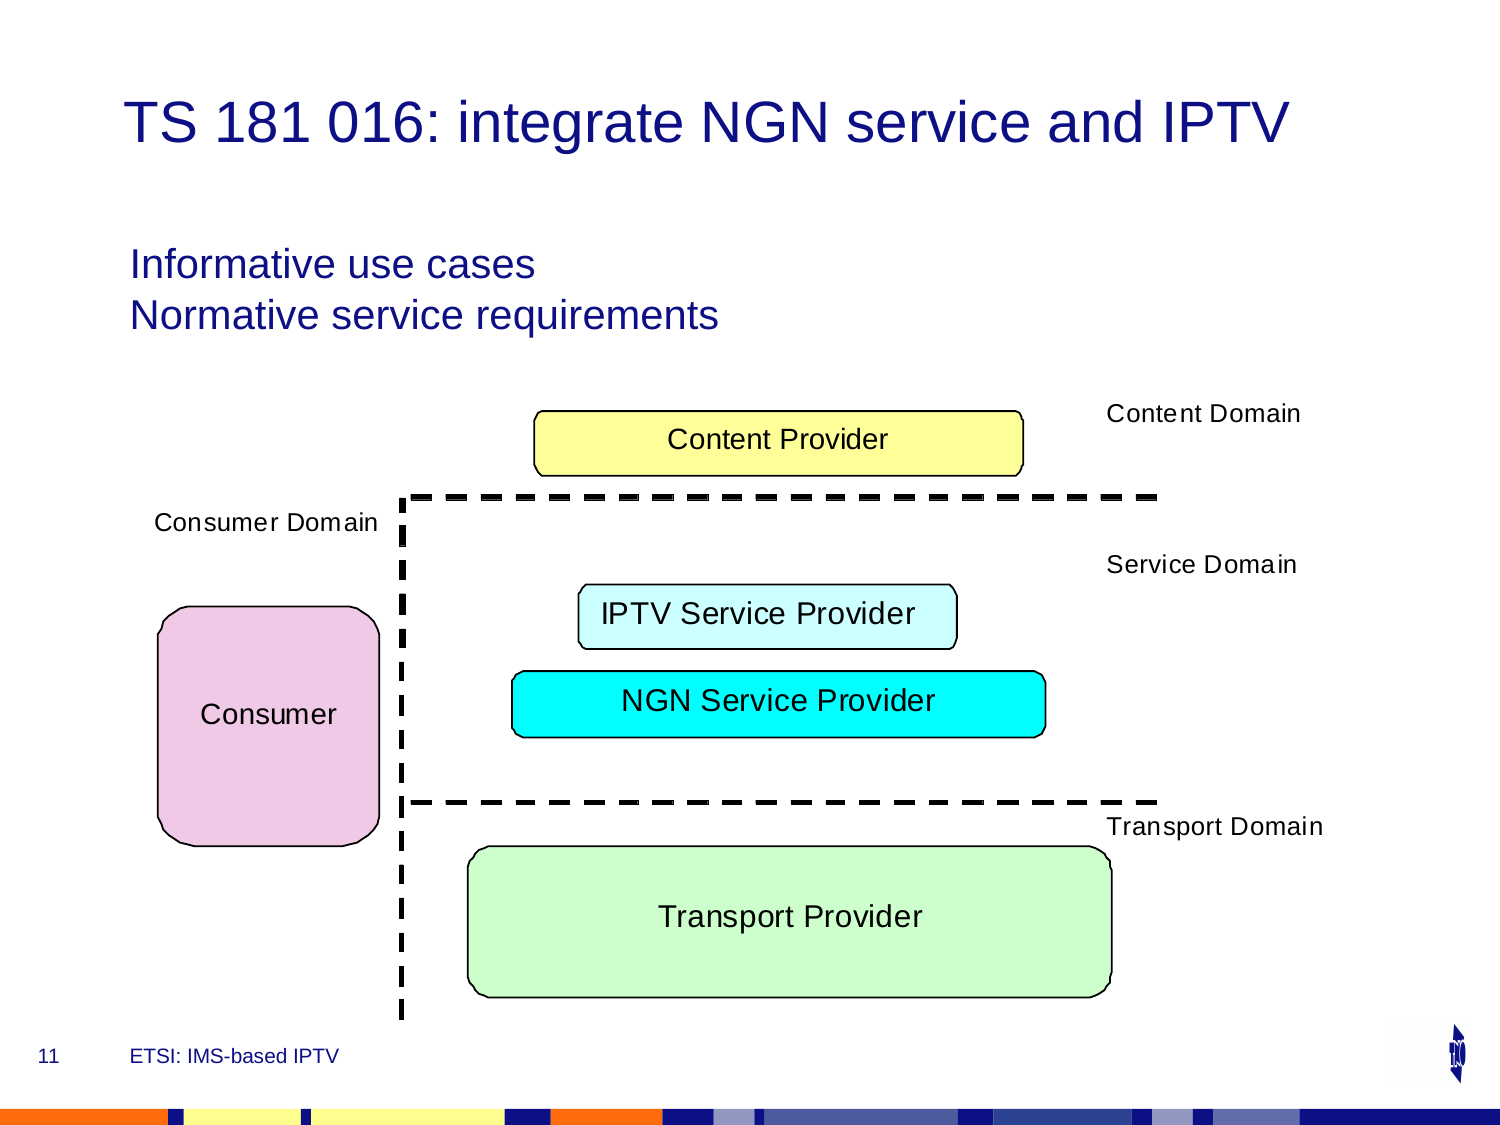

# TS 181 016: integrate NGN service and IPTV
Informative use cases
Normative service requirements
11
ETSI: IMS-based IPTV